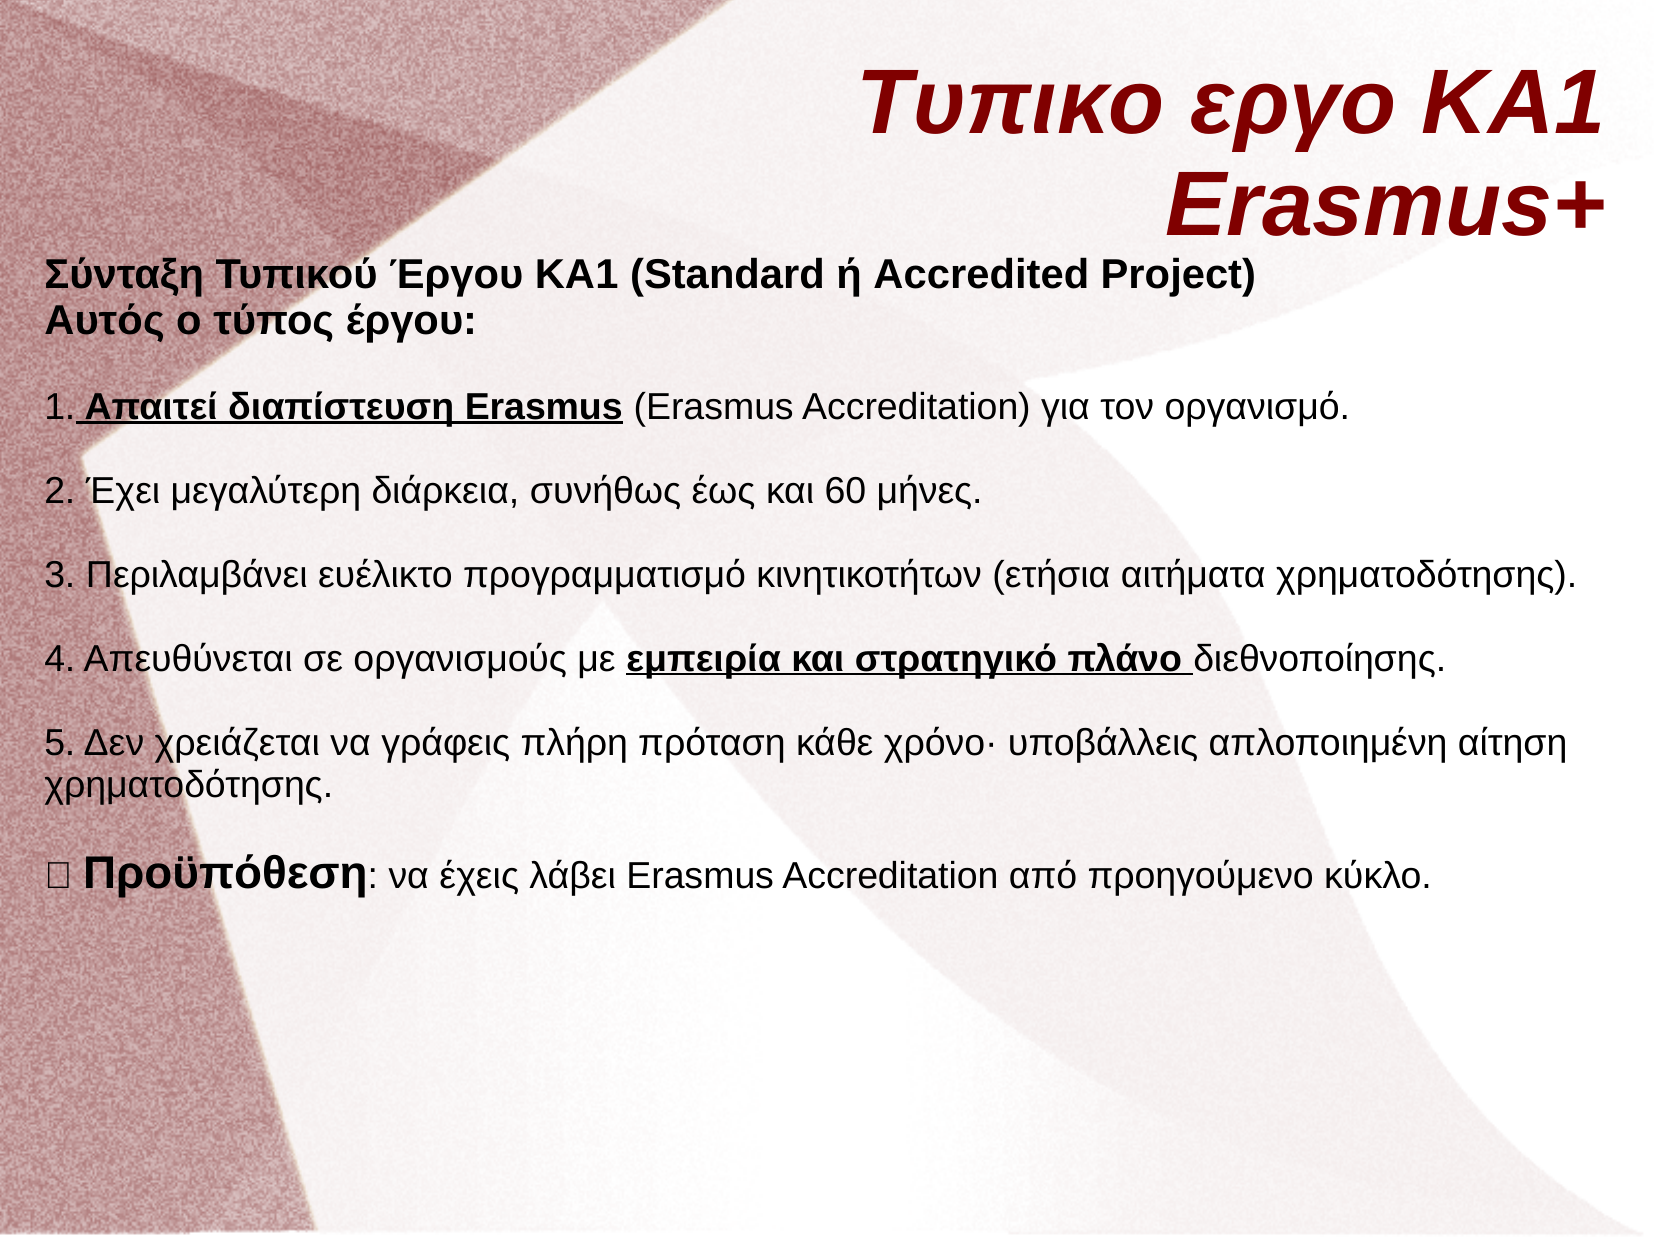

# Τυπικο εργο ΚΑ1 Erasmus+
Σύνταξη Τυπικού Έργου KA1 (Standard ή Accredited Project)
Αυτός ο τύπος έργου:
1. Απαιτεί διαπίστευση Erasmus (Erasmus Accreditation) για τον οργανισμό.
2. Έχει μεγαλύτερη διάρκεια, συνήθως έως και 60 μήνες.
3. Περιλαμβάνει ευέλικτο προγραμματισμό κινητικοτήτων (ετήσια αιτήματα χρηματοδότησης).
4. Απευθύνεται σε οργανισμούς με εμπειρία και στρατηγικό πλάνο διεθνοποίησης.
5. Δεν χρειάζεται να γράφεις πλήρη πρόταση κάθε χρόνο· υποβάλλεις απλοποιημένη αίτηση χρηματοδότησης.
📌 Προϋπόθεση: να έχεις λάβει Erasmus Accreditation από προηγούμενο κύκλο.